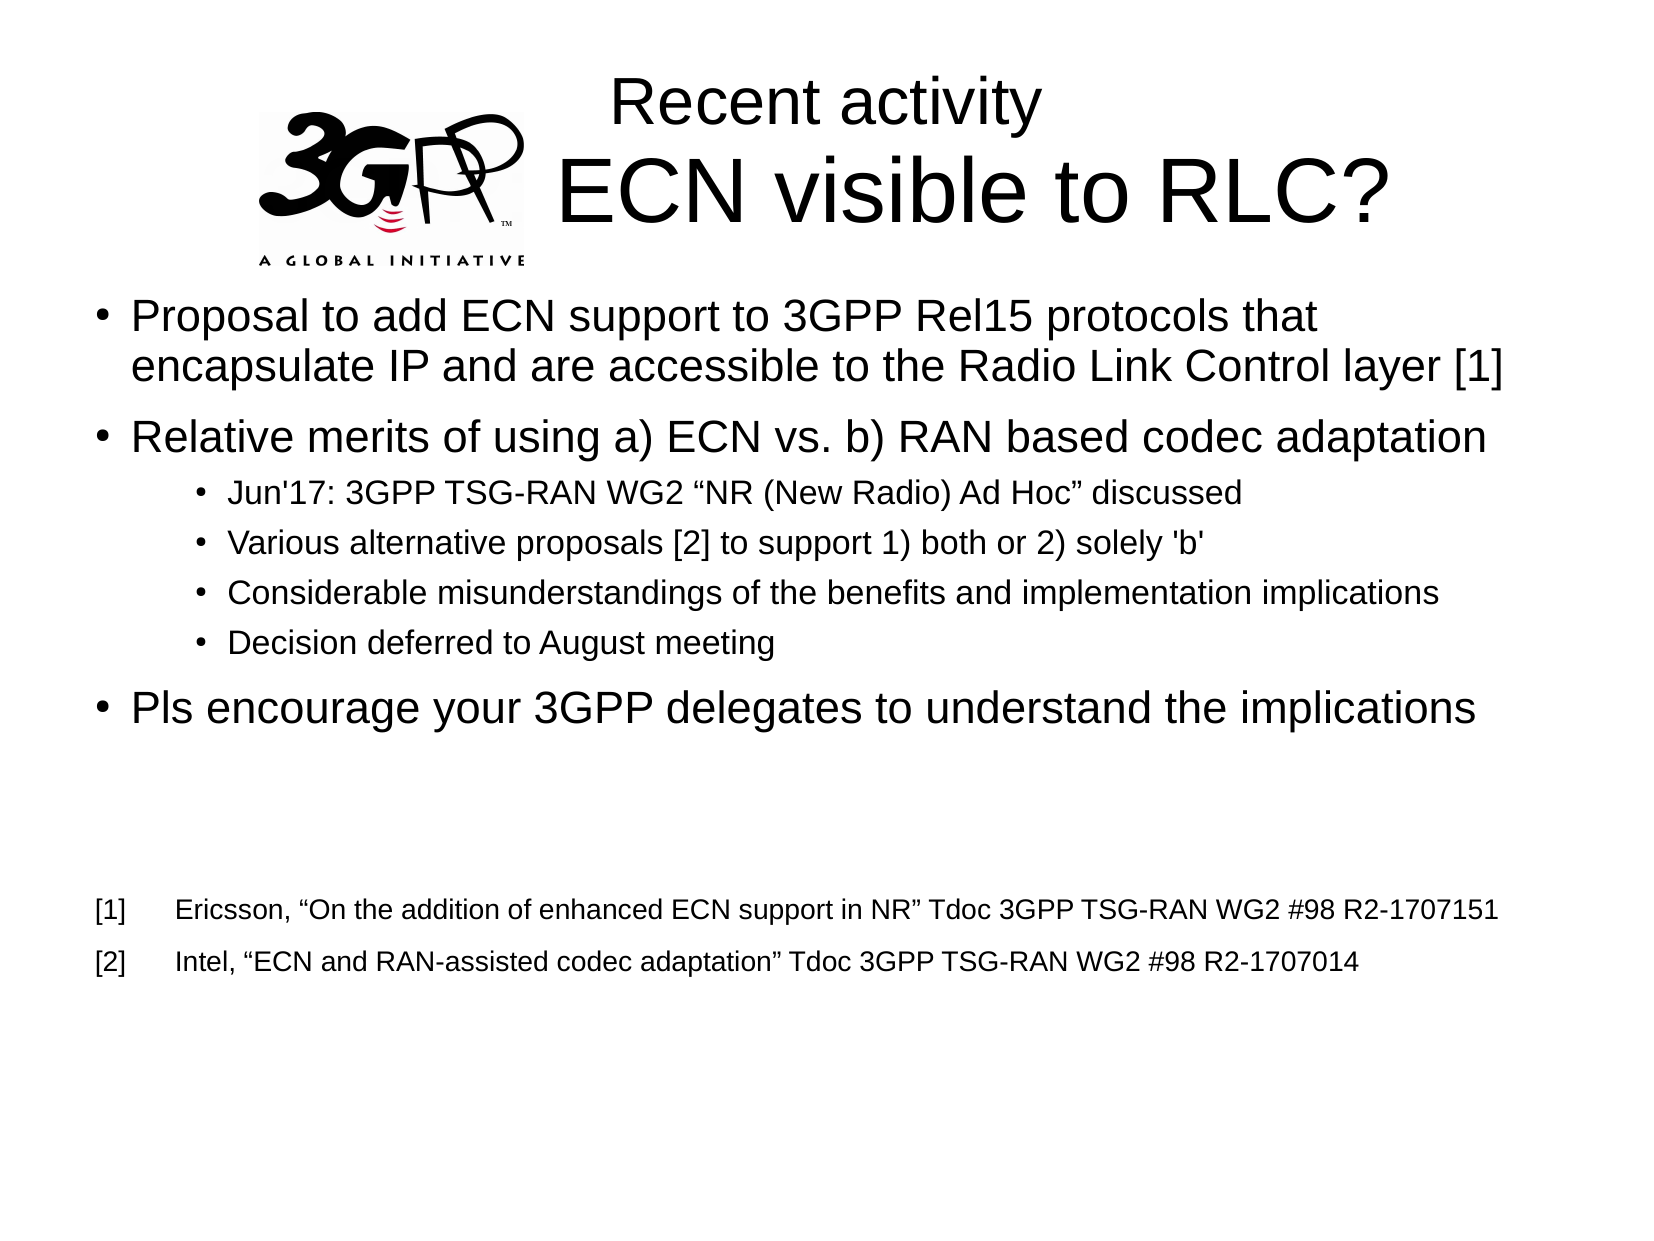

# Recent activity 3GPP: ECN visible to RLC?
Proposal to add ECN support to 3GPP Rel15 protocols that encapsulate IP and are accessible to the Radio Link Control layer [1]
Relative merits of using a) ECN vs. b) RAN based codec adaptation
Jun'17: 3GPP TSG-RAN WG2 “NR (New Radio) Ad Hoc” discussed
Various alternative proposals [2] to support 1) both or 2) solely 'b'
Considerable misunderstandings of the benefits and implementation implications
Decision deferred to August meeting
Pls encourage your 3GPP delegates to understand the implications
Ericsson, “On the addition of enhanced ECN support in NR” Tdoc 3GPP TSG-RAN WG2 #98 R2-1707151
Intel, “ECN and RAN-assisted codec adaptation” Tdoc 3GPP TSG-RAN WG2 #98 R2-1707014